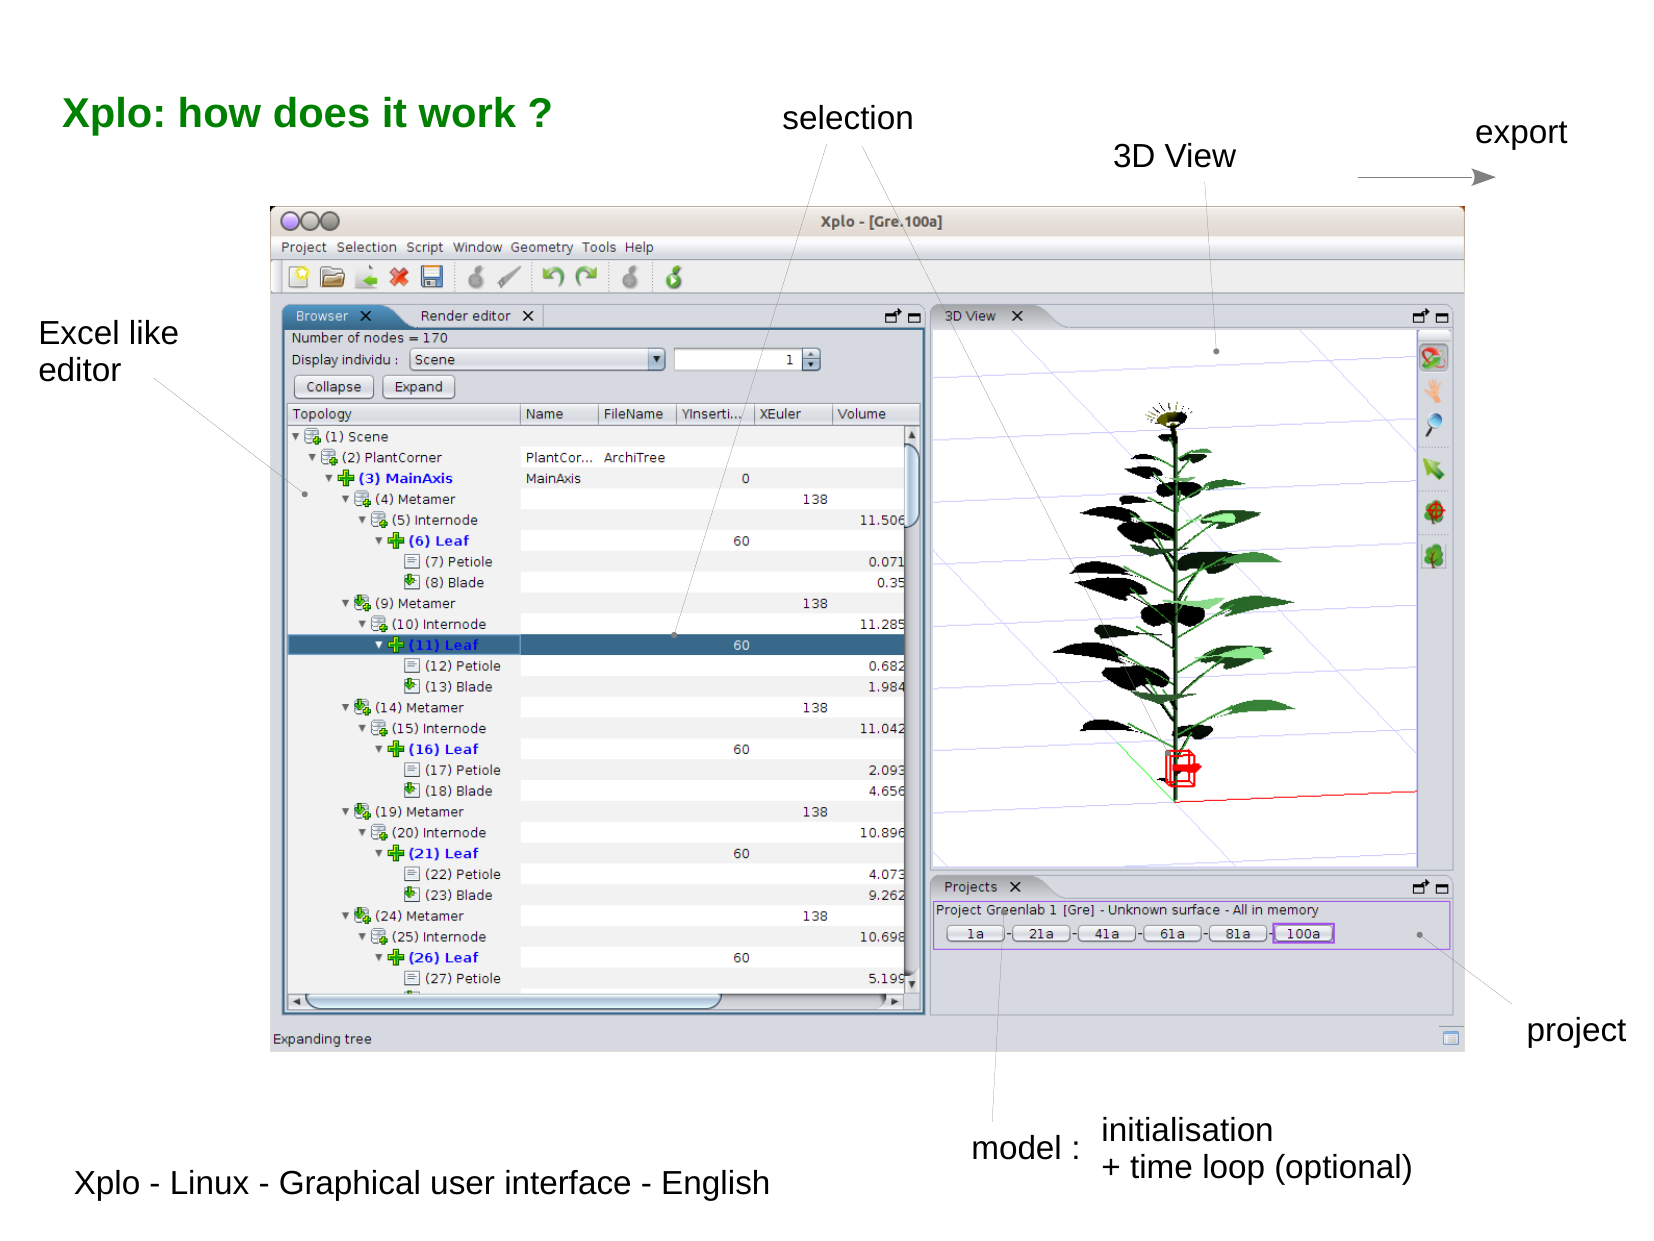

Xplo: how does it work ?
selection
export
3D View
Excel like editor
project
initialisation
+ time loop (optional)
model :
Xplo - Linux - Graphical user interface - English